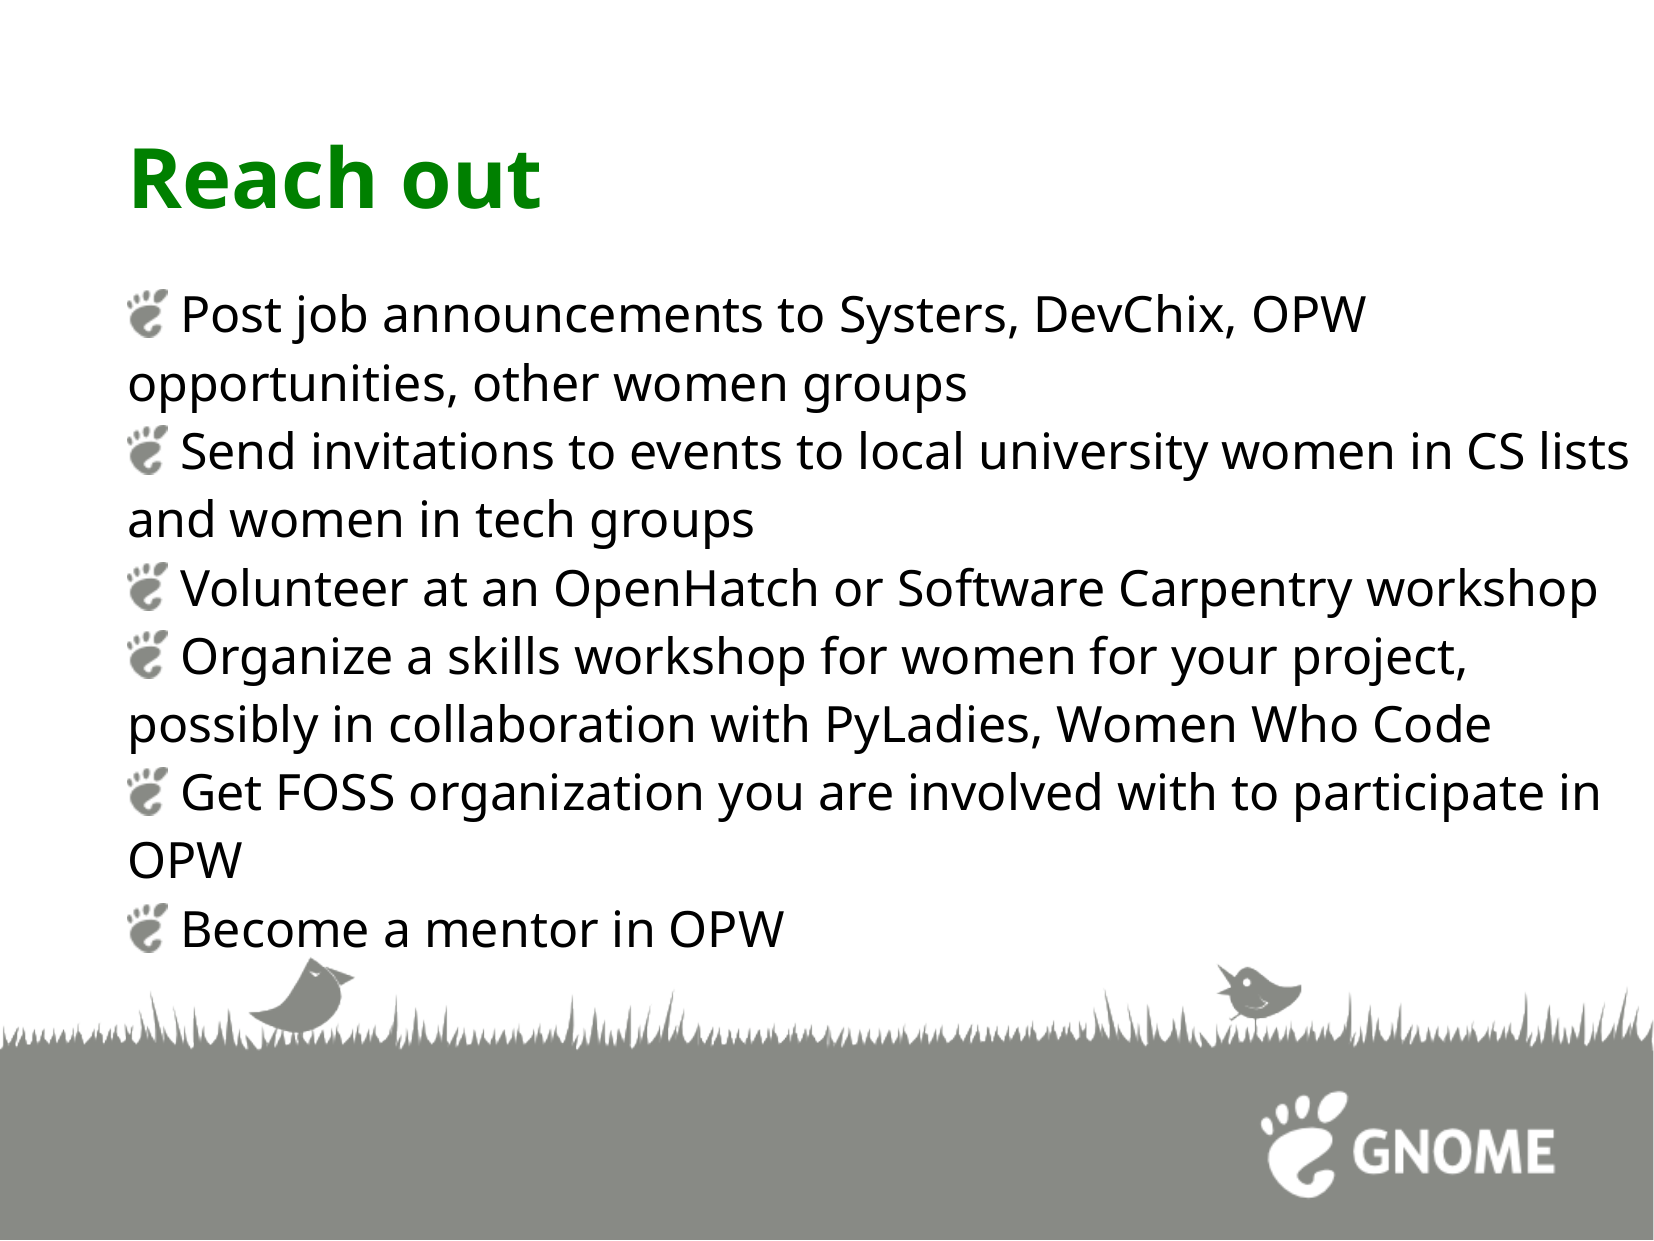

Reach out
 Post job announcements to Systers, DevChix, OPW opportunities, other women groups
 Send invitations to events to local university women in CS lists and women in tech groups
 Volunteer at an OpenHatch or Software Carpentry workshop
 Organize a skills workshop for women for your project, possibly in collaboration with PyLadies, Women Who Code
 Get FOSS organization you are involved with to participate in OPW
 Become a mentor in OPW